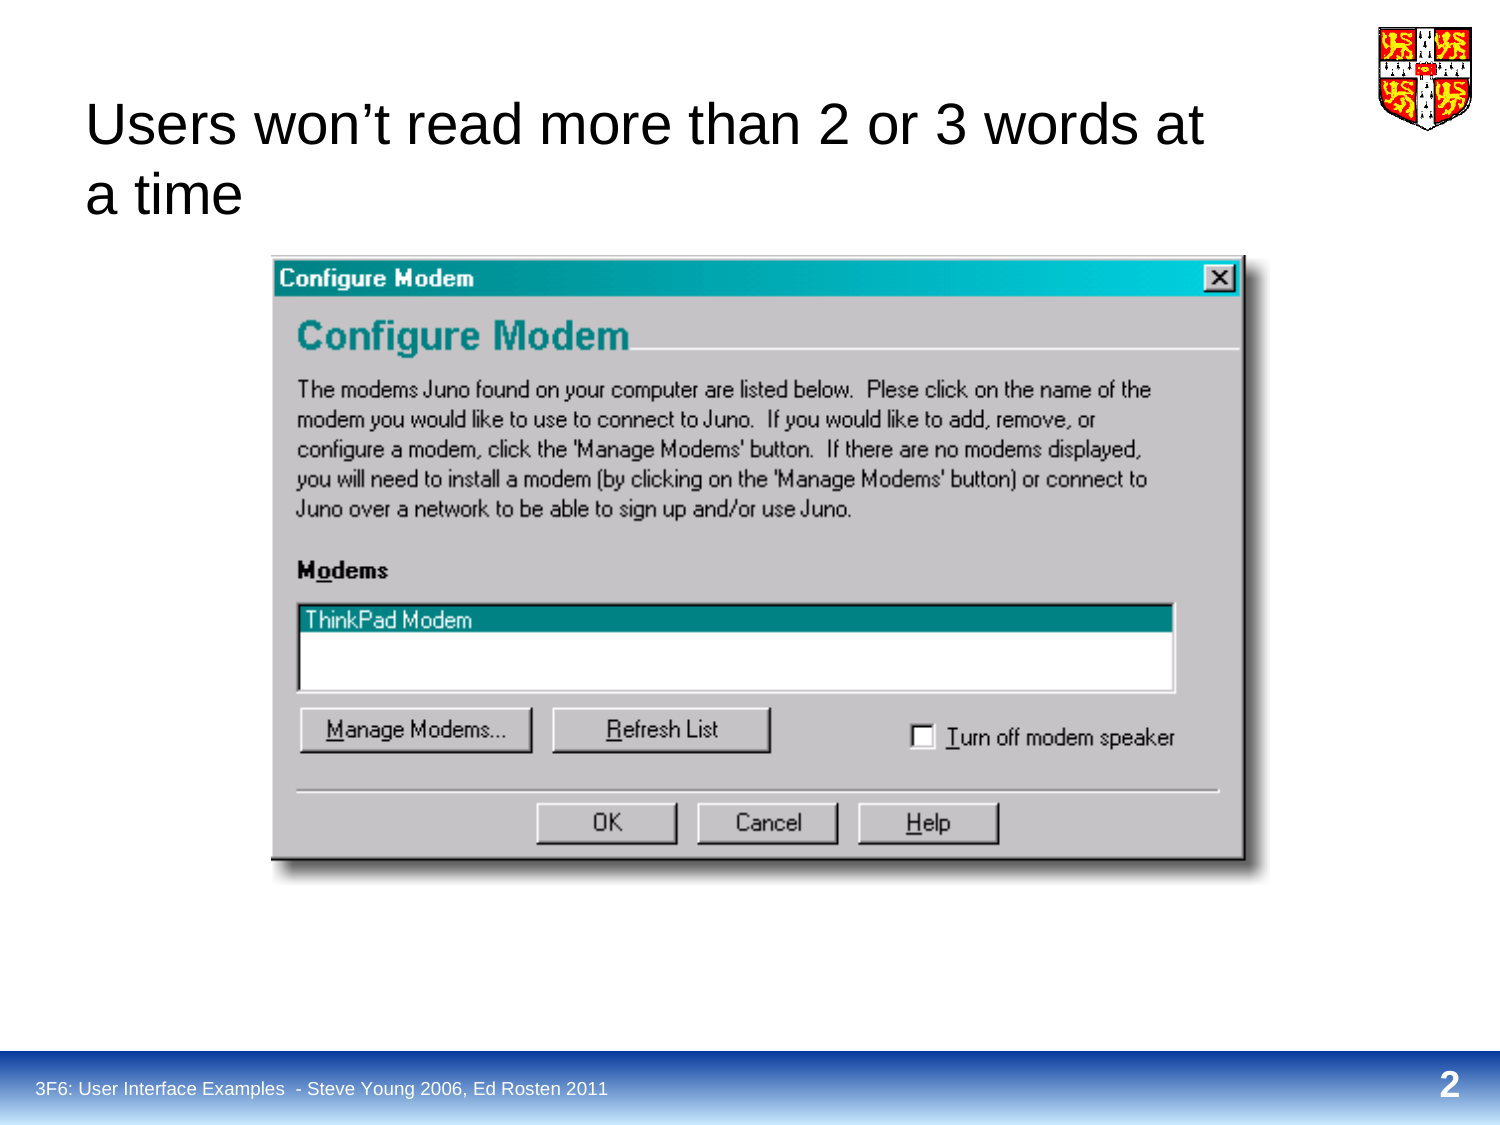

# Users won’t read more than 2 or 3 words at a time